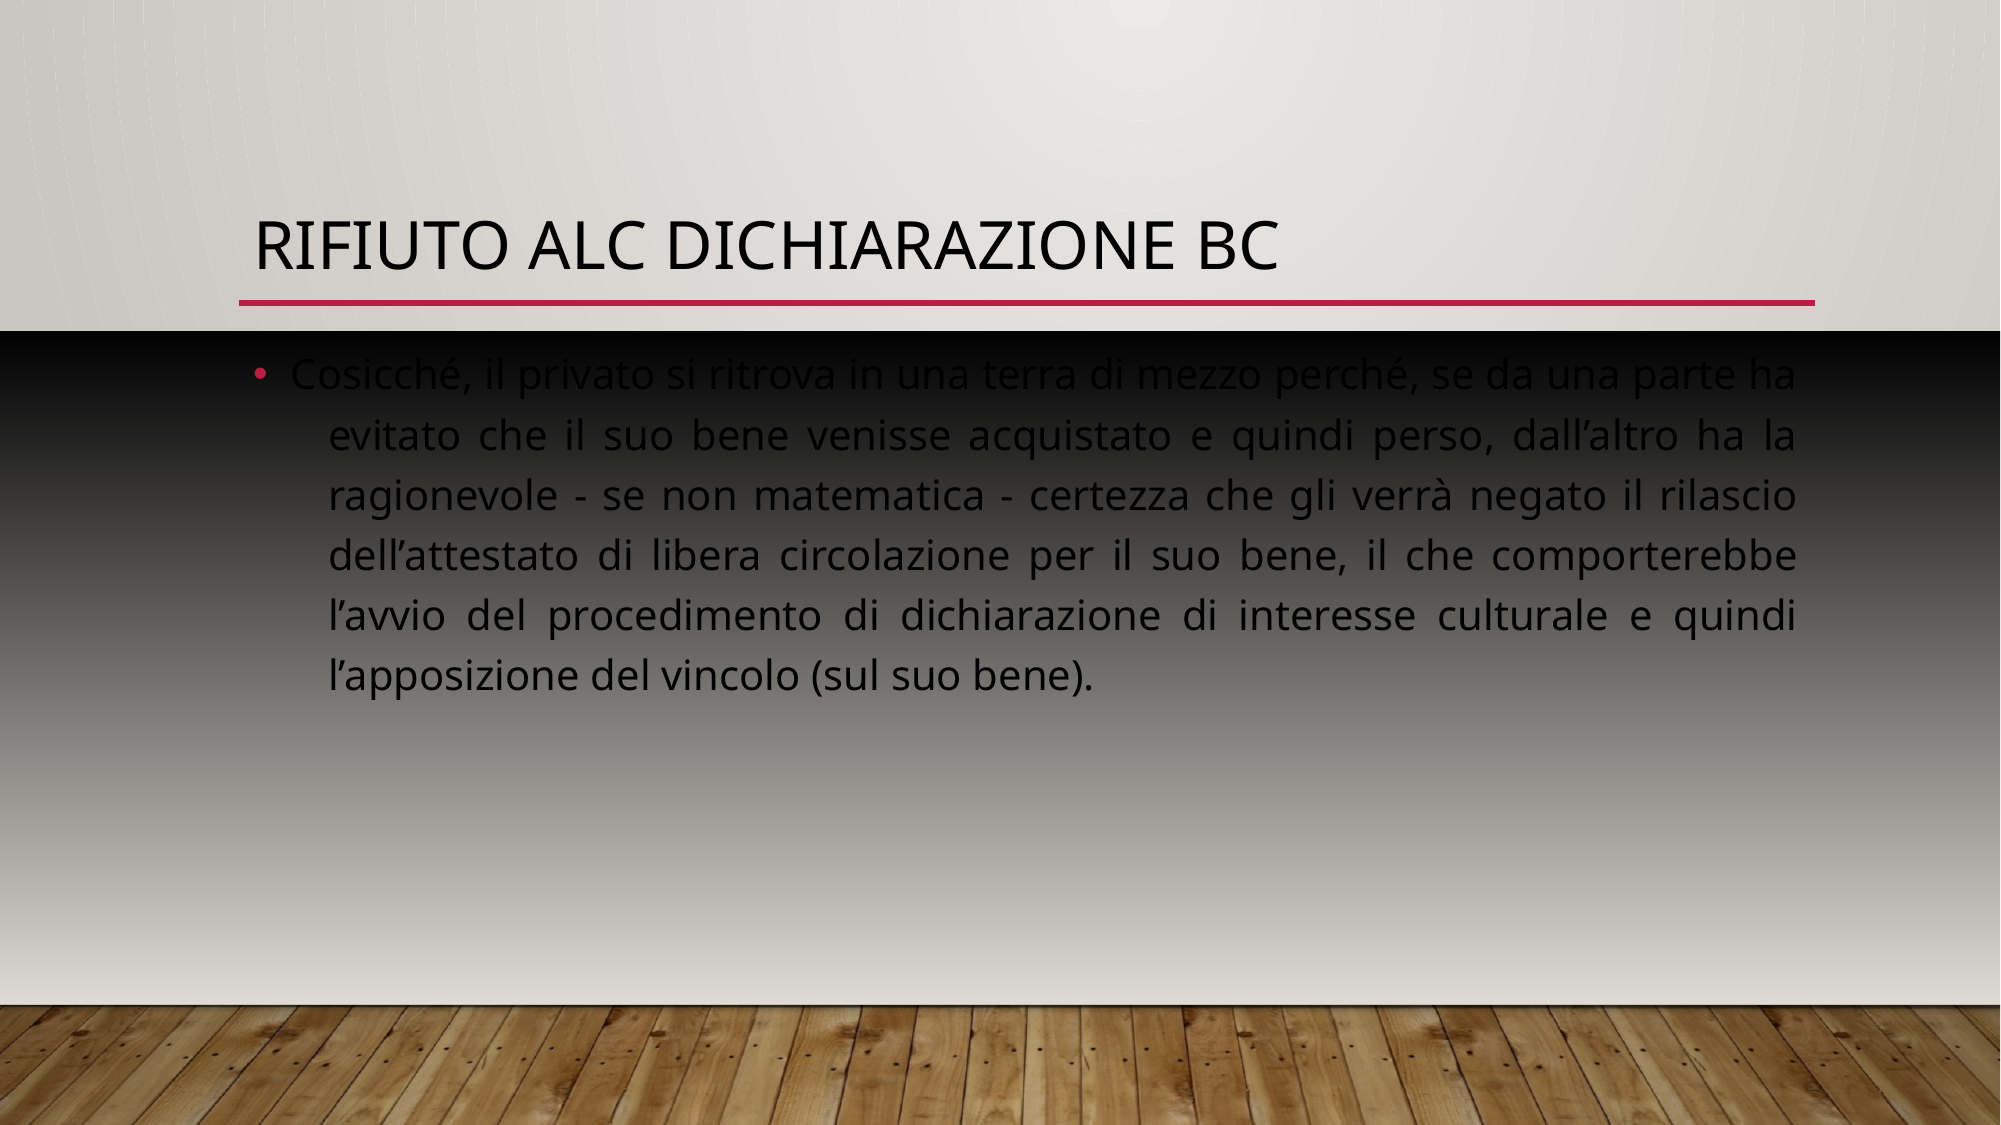

# Rifiuto alc dichiarazione bc
Cosicché, il privato si ritrova in una terra di mezzo perché, se da una parte ha evitato che il suo bene venisse acquistato e quindi perso, dall’altro ha la ragionevole - se non matematica - certezza che gli verrà negato il rilascio dell’attestato di libera circolazione per il suo bene, il che comporterebbe l’avvio del procedimento di dichiarazione di interesse culturale e quindi l’apposizione del vincolo (sul suo bene).